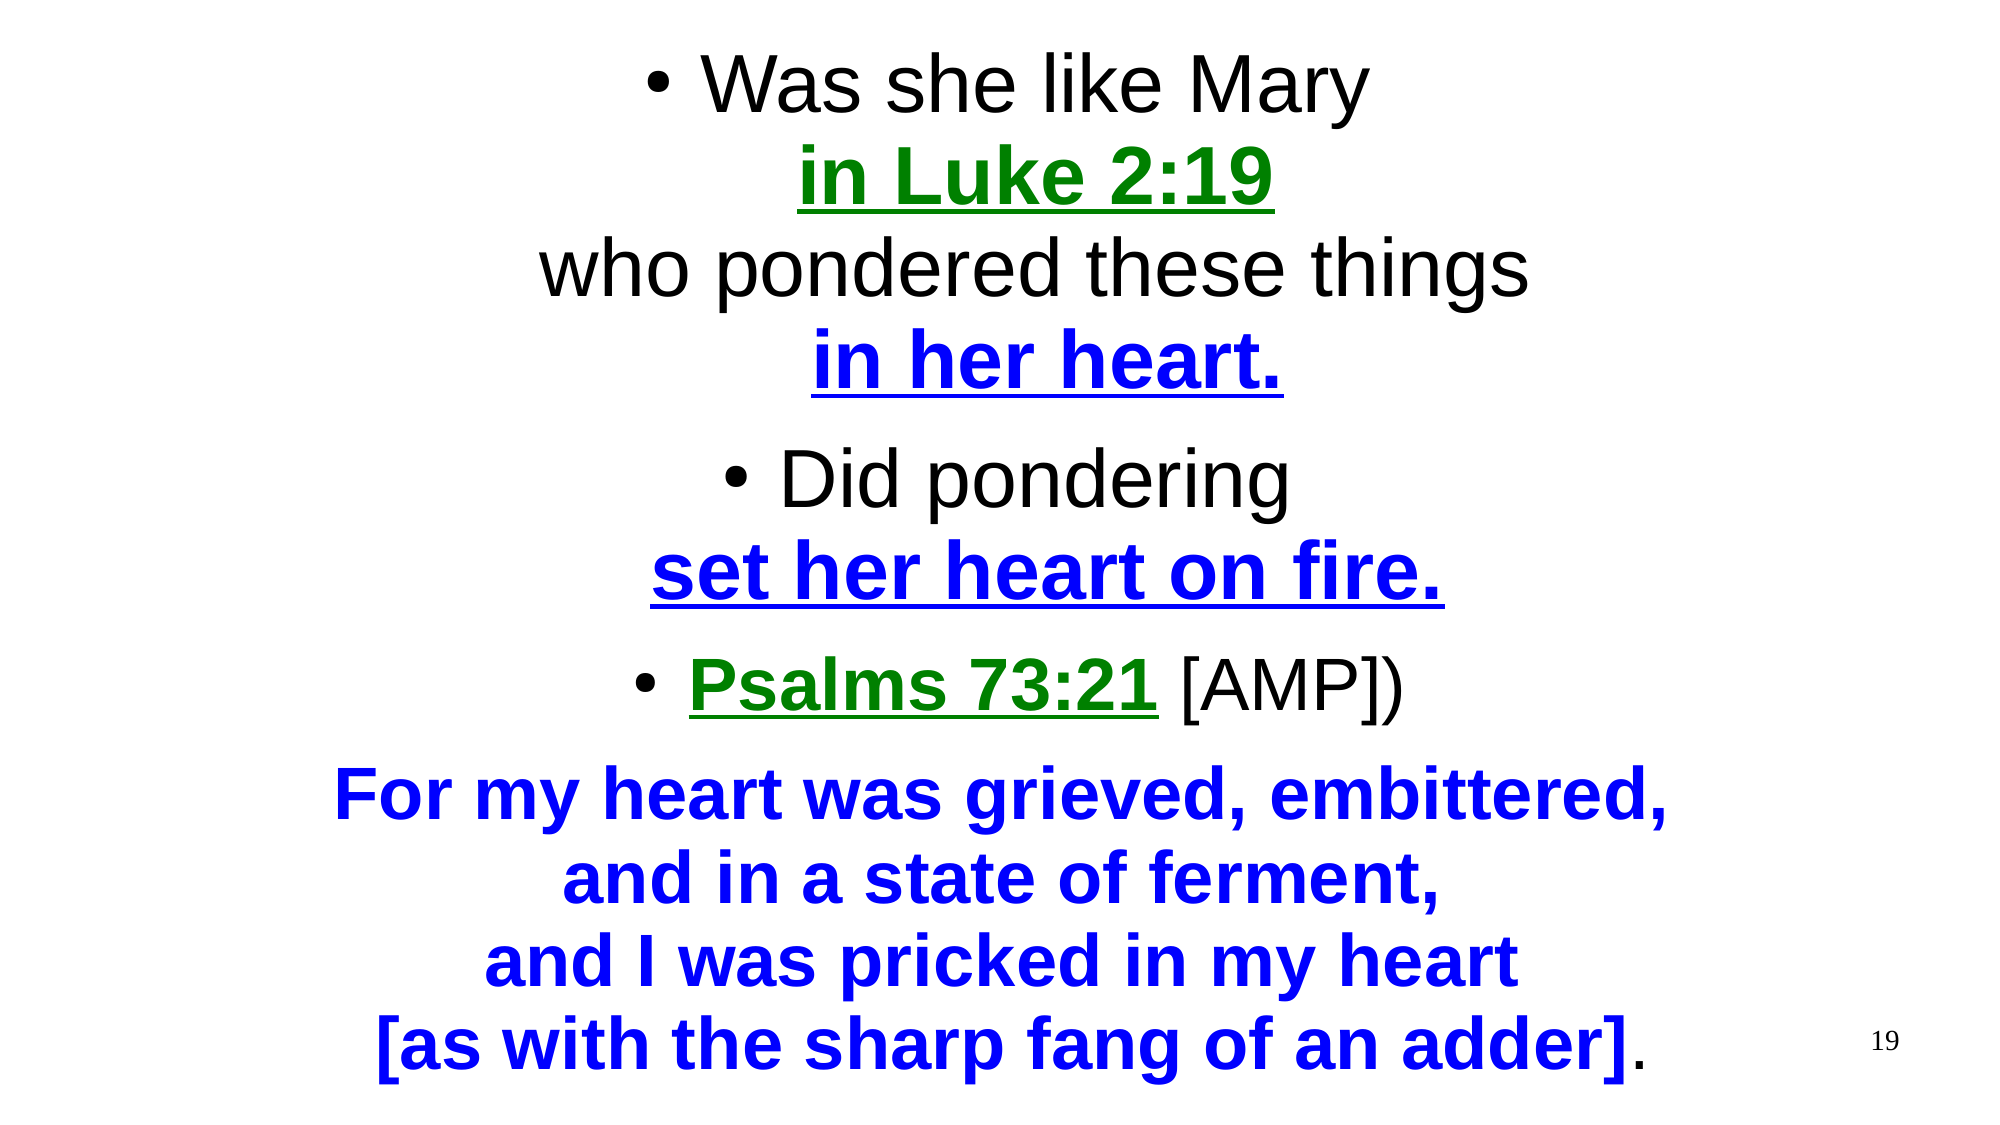

# Was she like Mary in Luke 2:19 who pondered these things in her heart.
Did pondering
set her heart on fire.
Psalms 73:21 [AMP])
For my heart was grieved, embittered,
and in a state of ferment,
and I was pricked in my heart
[as with the sharp fang of an adder].
19